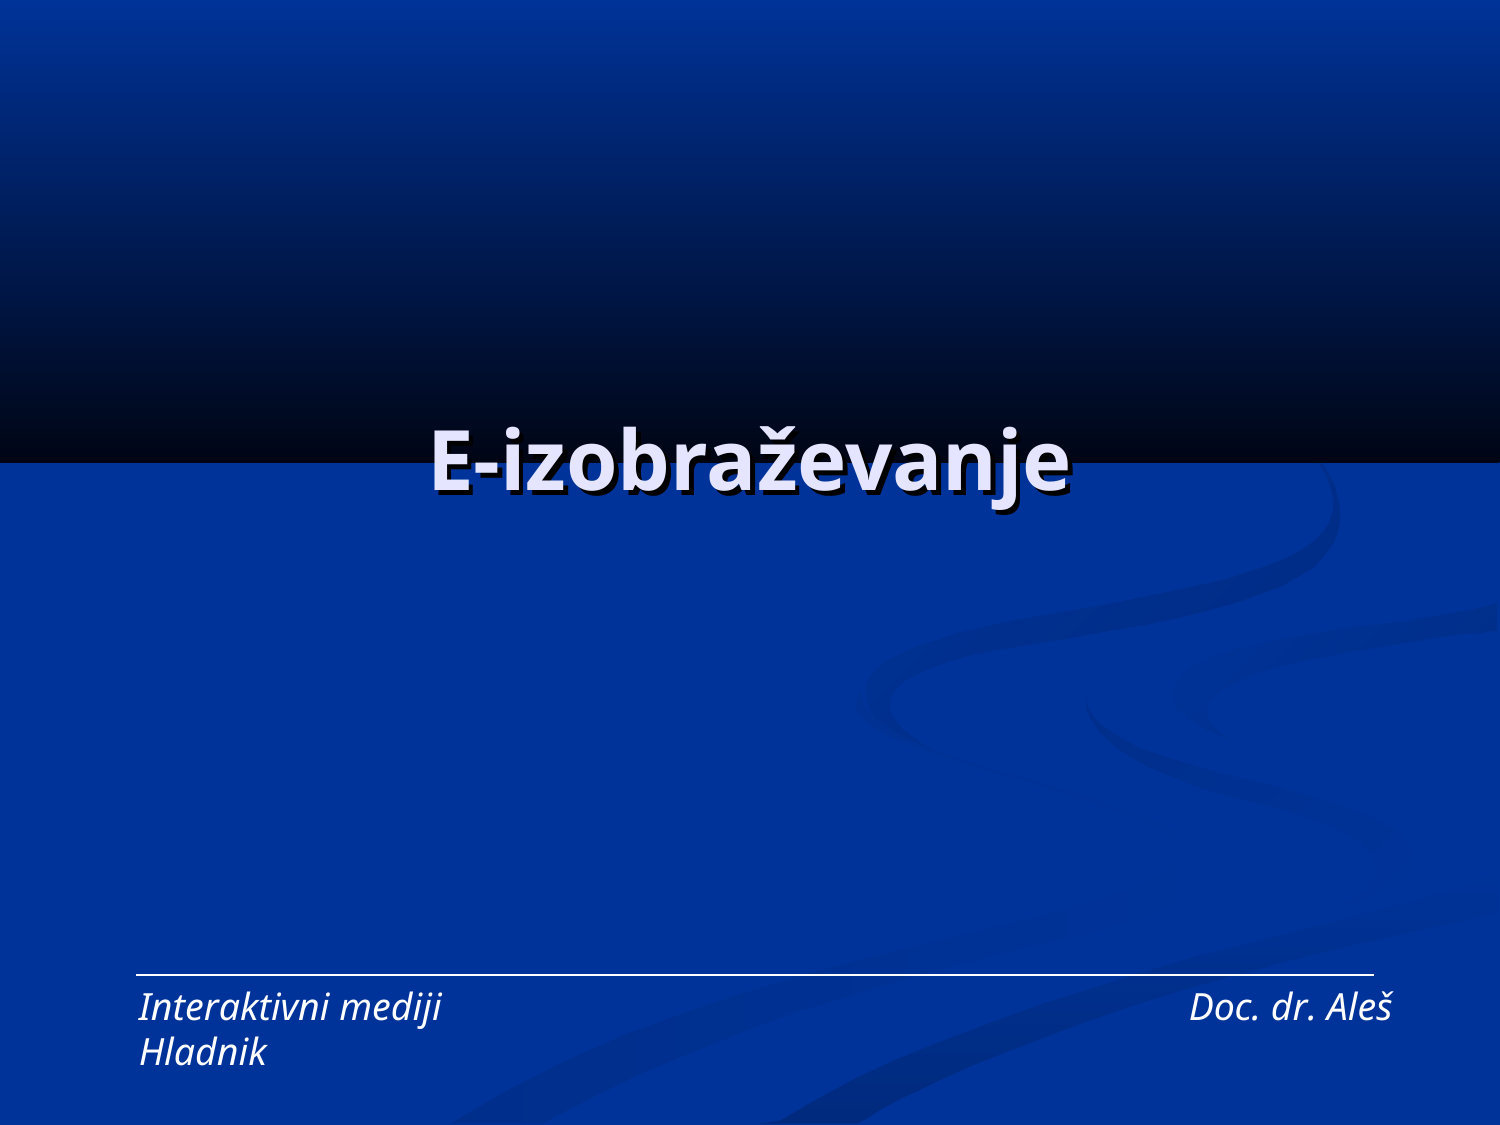

# E-izobraževanje
Interaktivni mediji		 	 		Doc. dr. Aleš Hladnik